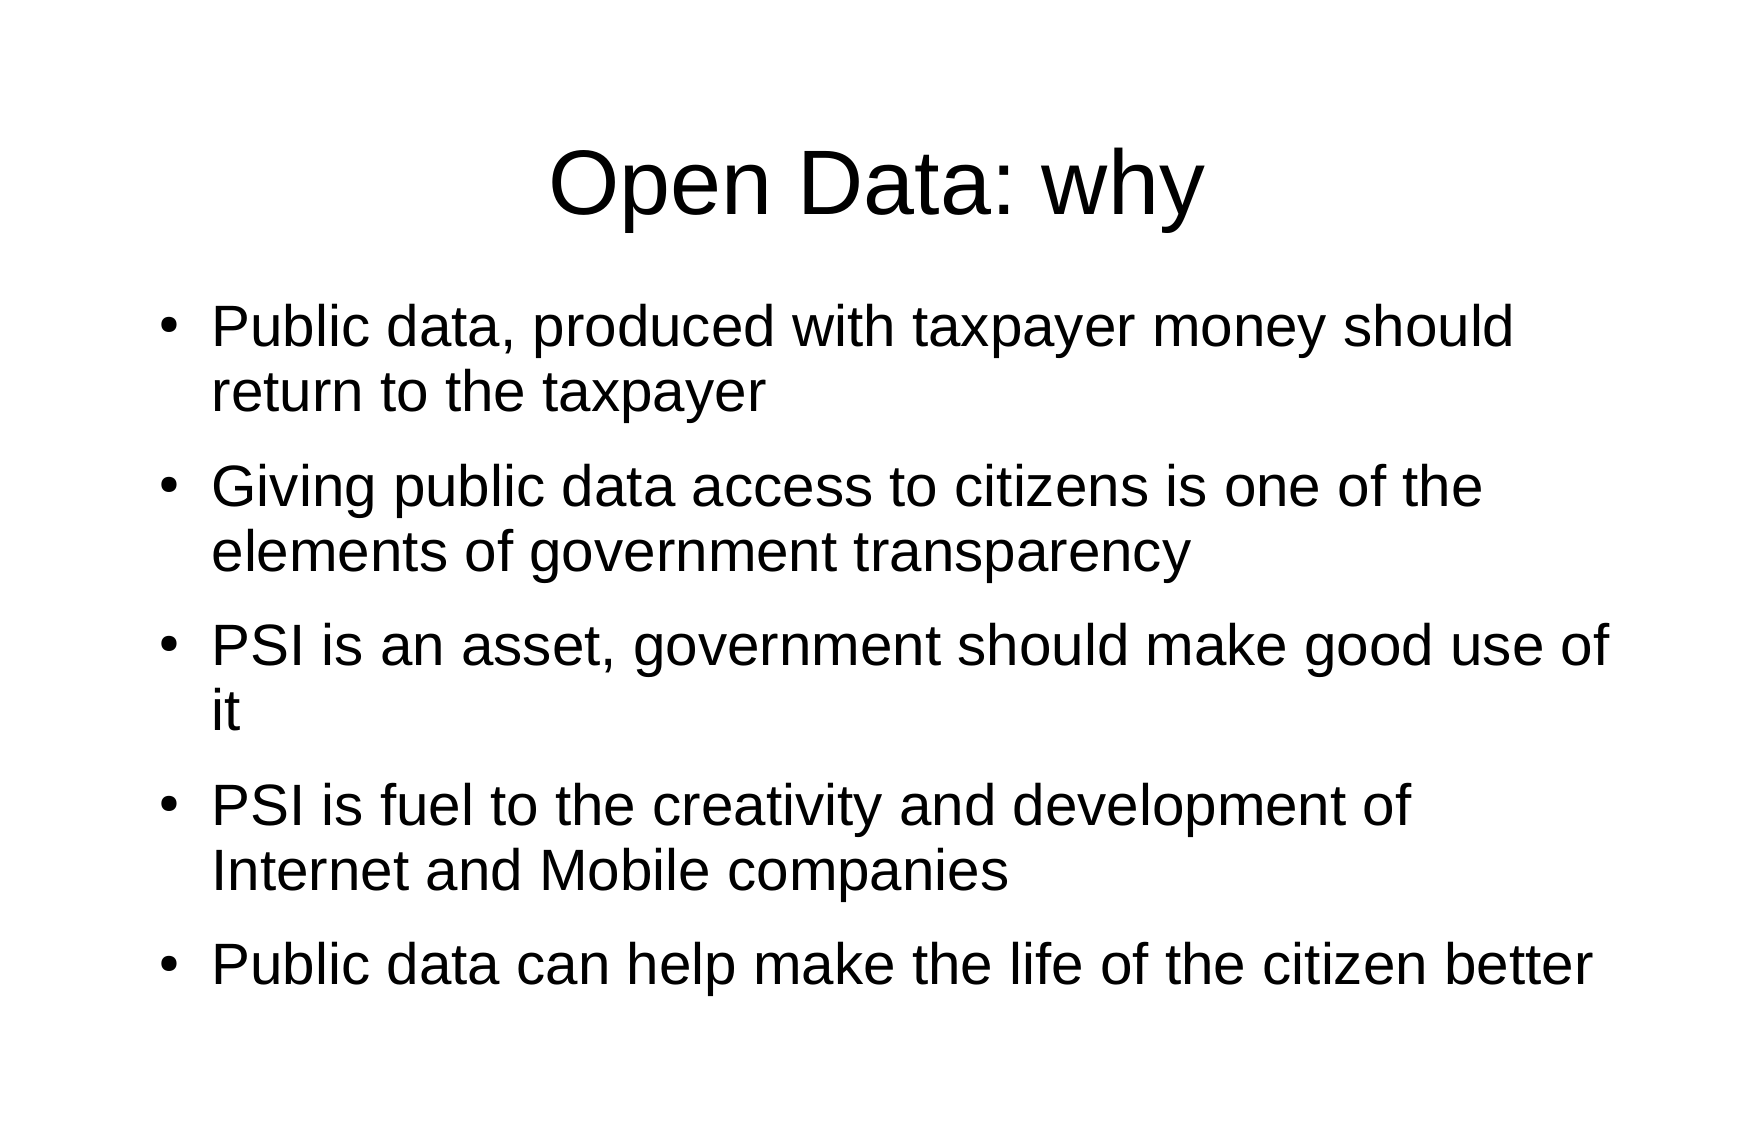

# Open Data: why
Public data, produced with taxpayer money should return to the taxpayer
Giving public data access to citizens is one of the elements of government transparency
PSI is an asset, government should make good use of it
PSI is fuel to the creativity and development of Internet and Mobile companies
Public data can help make the life of the citizen better